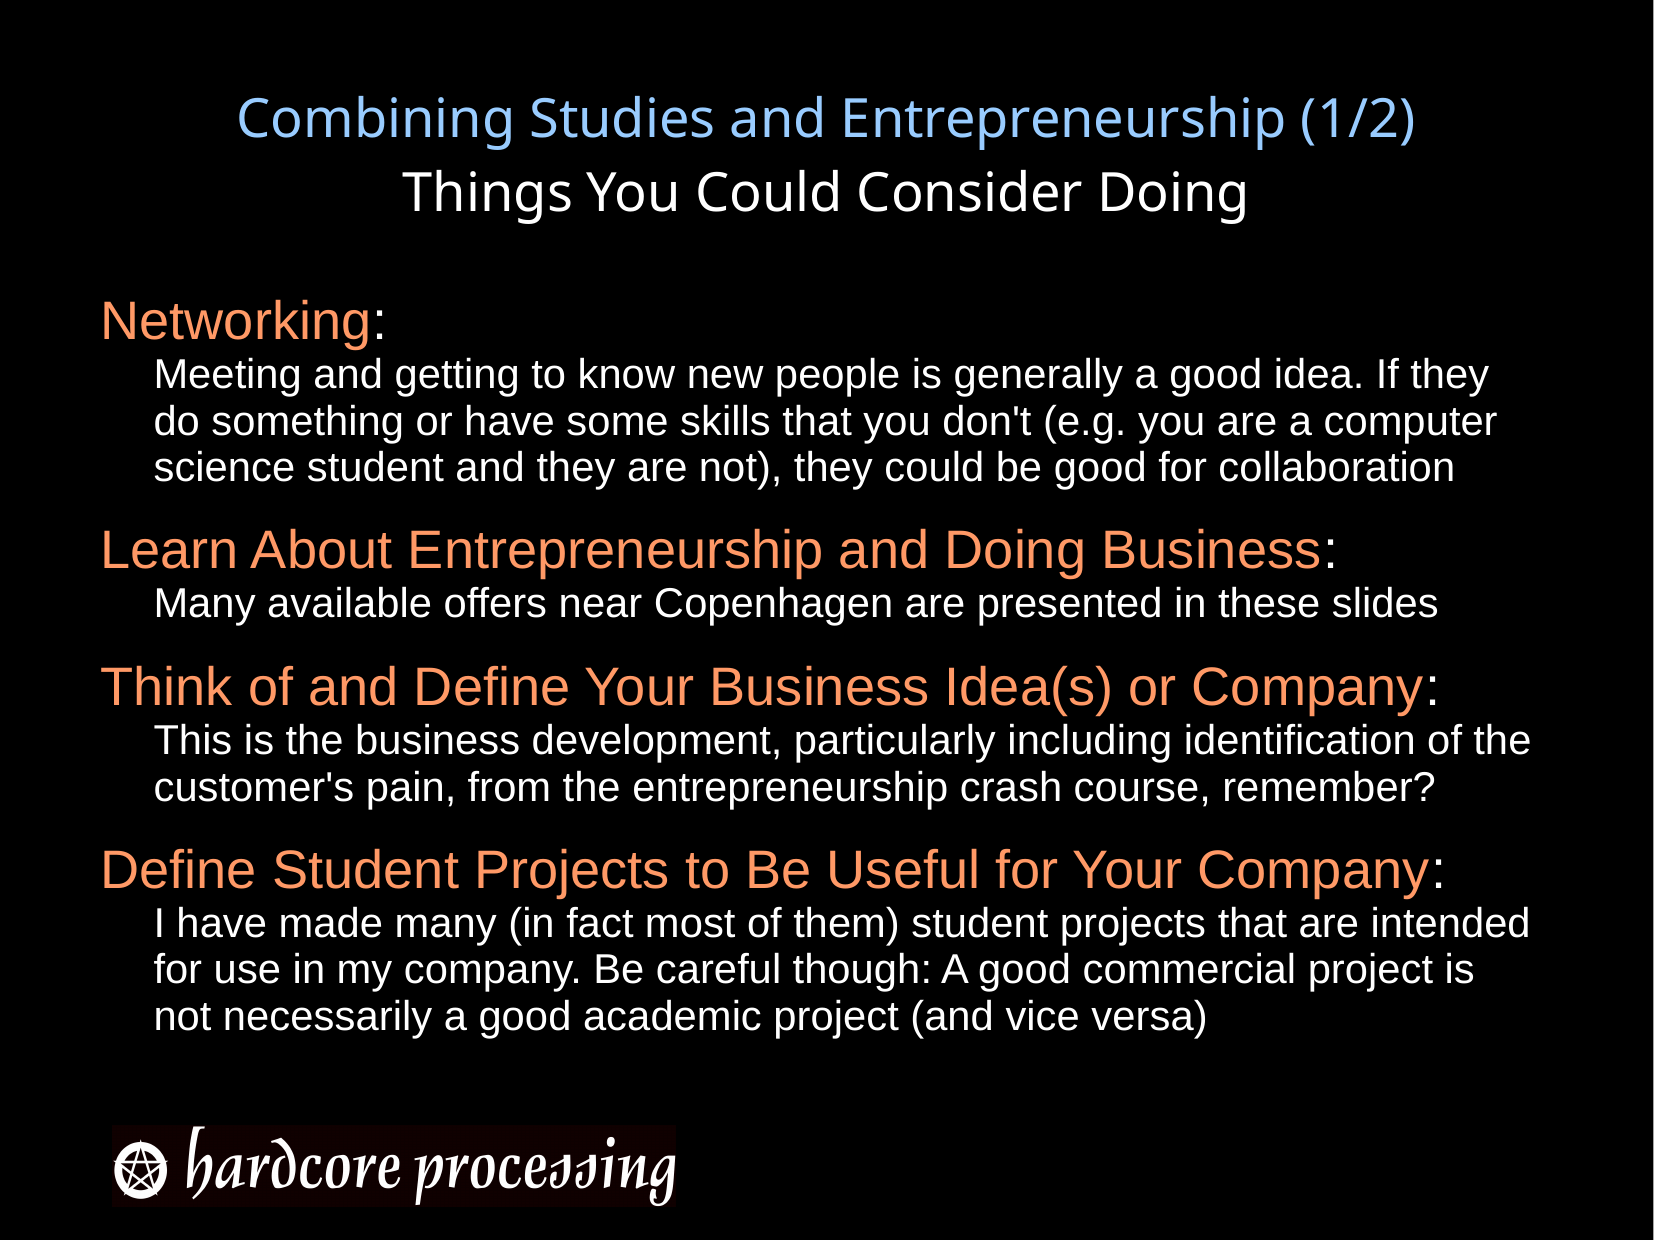

# Combining Studies and Entrepreneurship (1/2) Things You Could Consider Doing
Networking:
Meeting and getting to know new people is generally a good idea. If they do something or have some skills that you don't (e.g. you are a computer science student and they are not), they could be good for collaboration
Learn About Entrepreneurship and Doing Business:
Many available offers near Copenhagen are presented in these slides
Think of and Define Your Business Idea(s) or Company:
This is the business development, particularly including identification of the customer's pain, from the entrepreneurship crash course, remember?
Define Student Projects to Be Useful for Your Company:
I have made many (in fact most of them) student projects that are intended for use in my company. Be careful though: A good commercial project is not necessarily a good academic project (and vice versa)